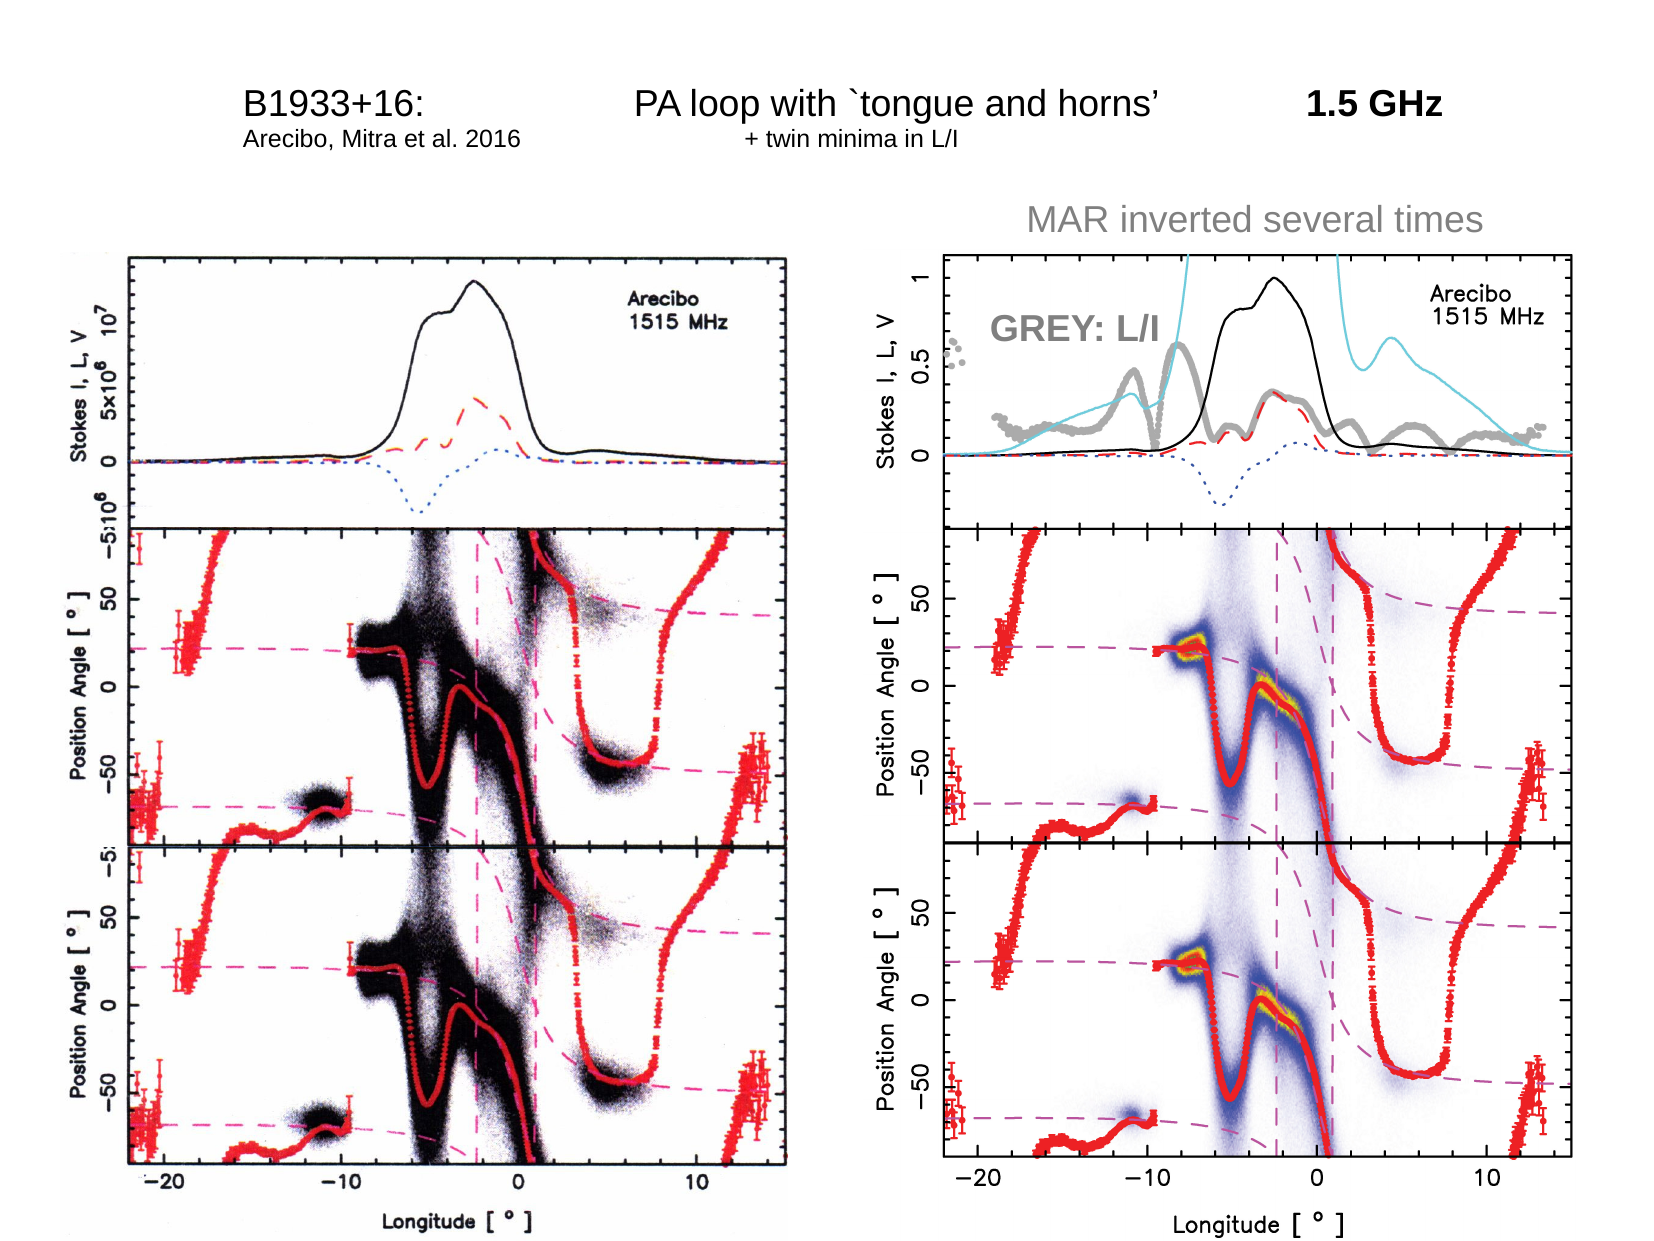

B1933+16: PA loop with `tongue and horns’ 1.5 GHz
Arecibo, Mitra et al. 2016 + twin minima in L/I
MAR inverted several times
GREY: L/I